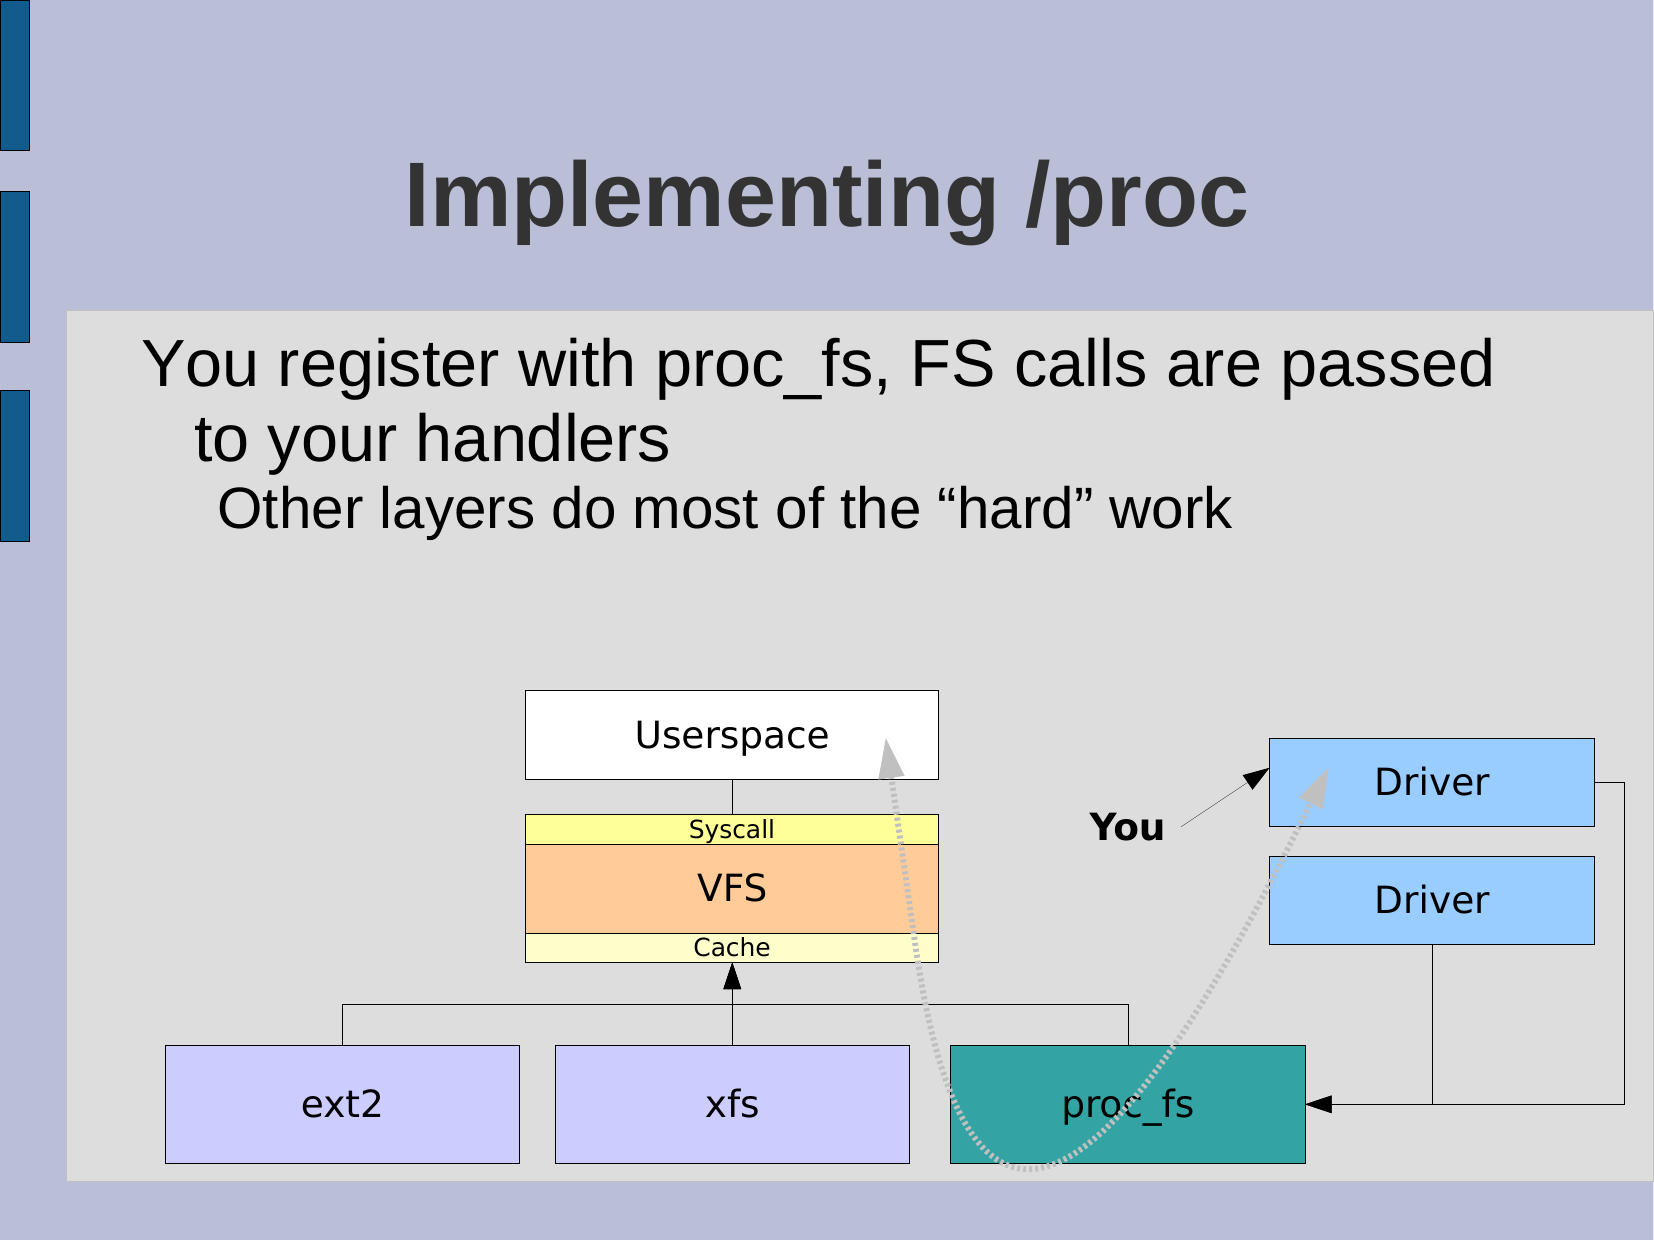

# Implementing /proc
You register with proc_fs, FS calls are passed to your handlers
Other layers do most of the “hard” work
Userspace
Driver
You
Syscall
VFS
Driver
Cache
ext2
xfs
proc_fs